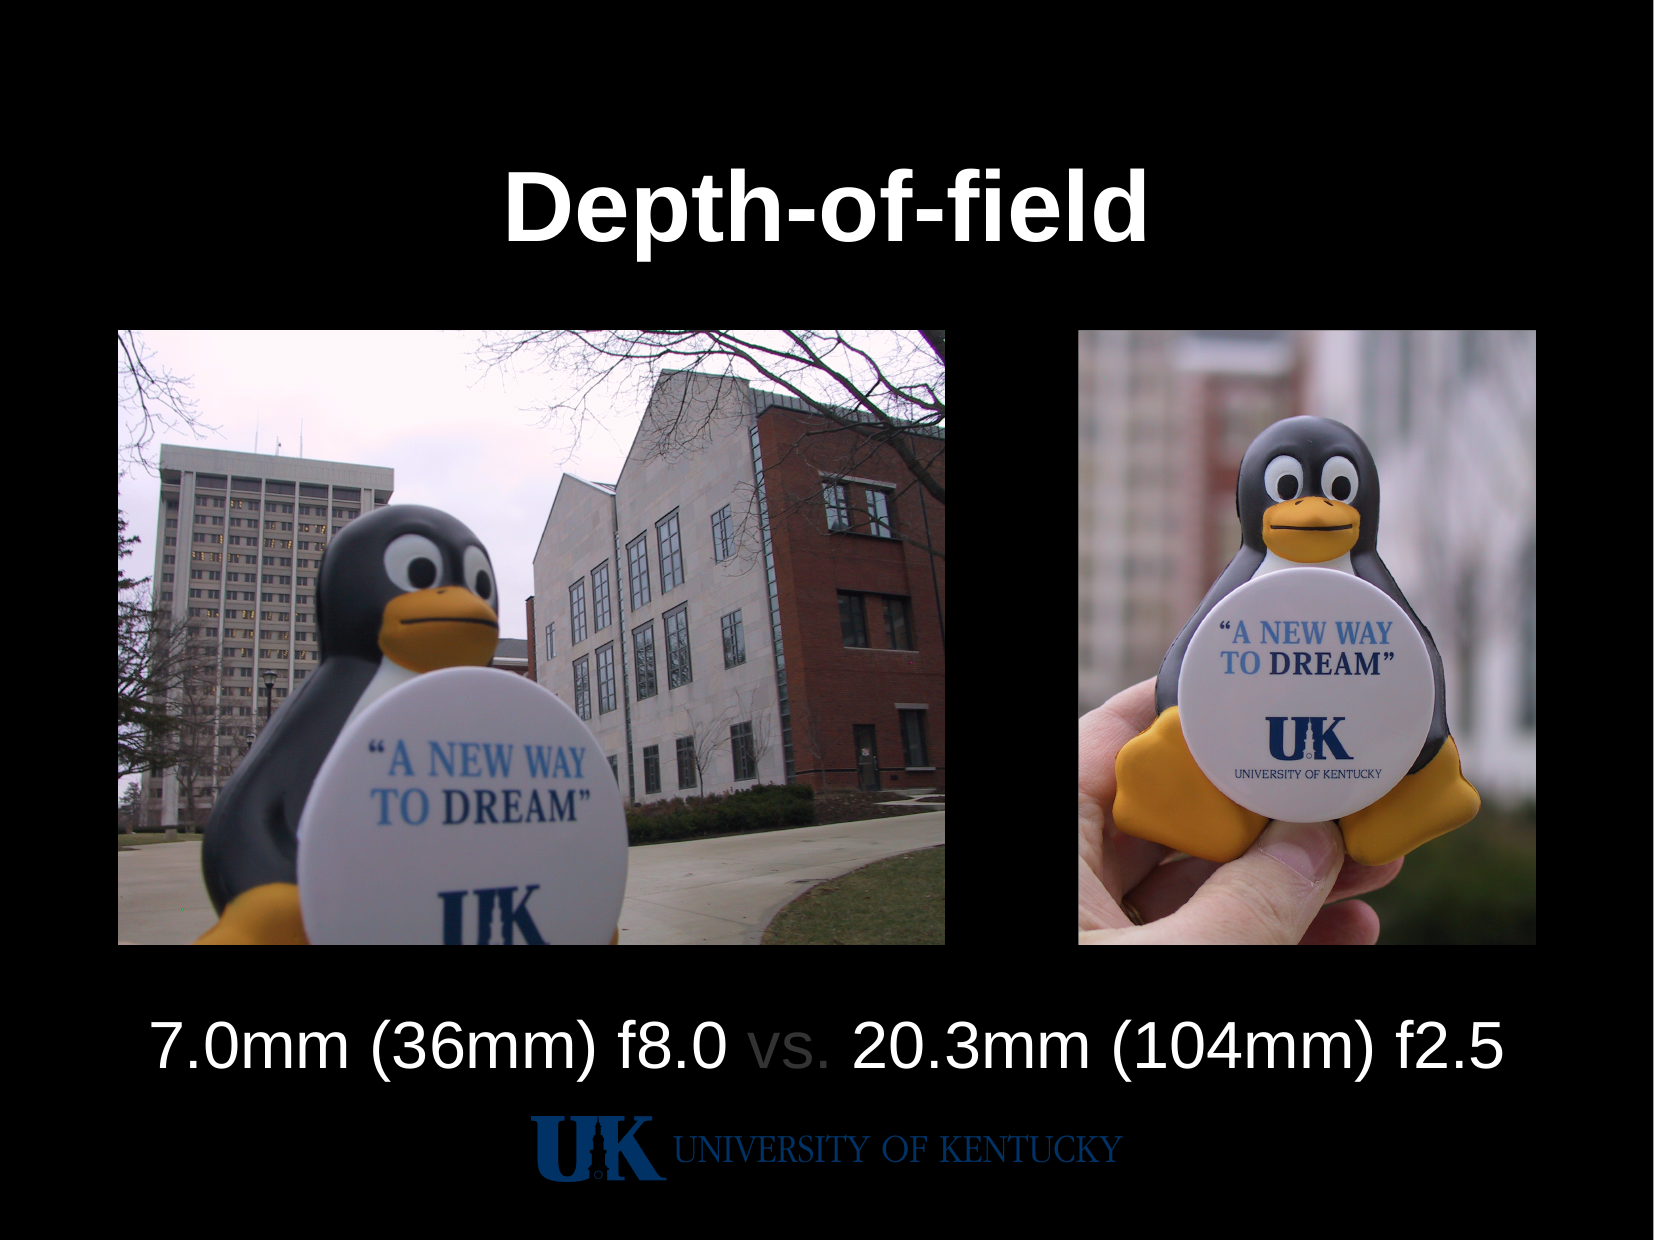

# Depth-of-field
7.0mm (36mm) f8.0 vs. 20.3mm (104mm) f2.5